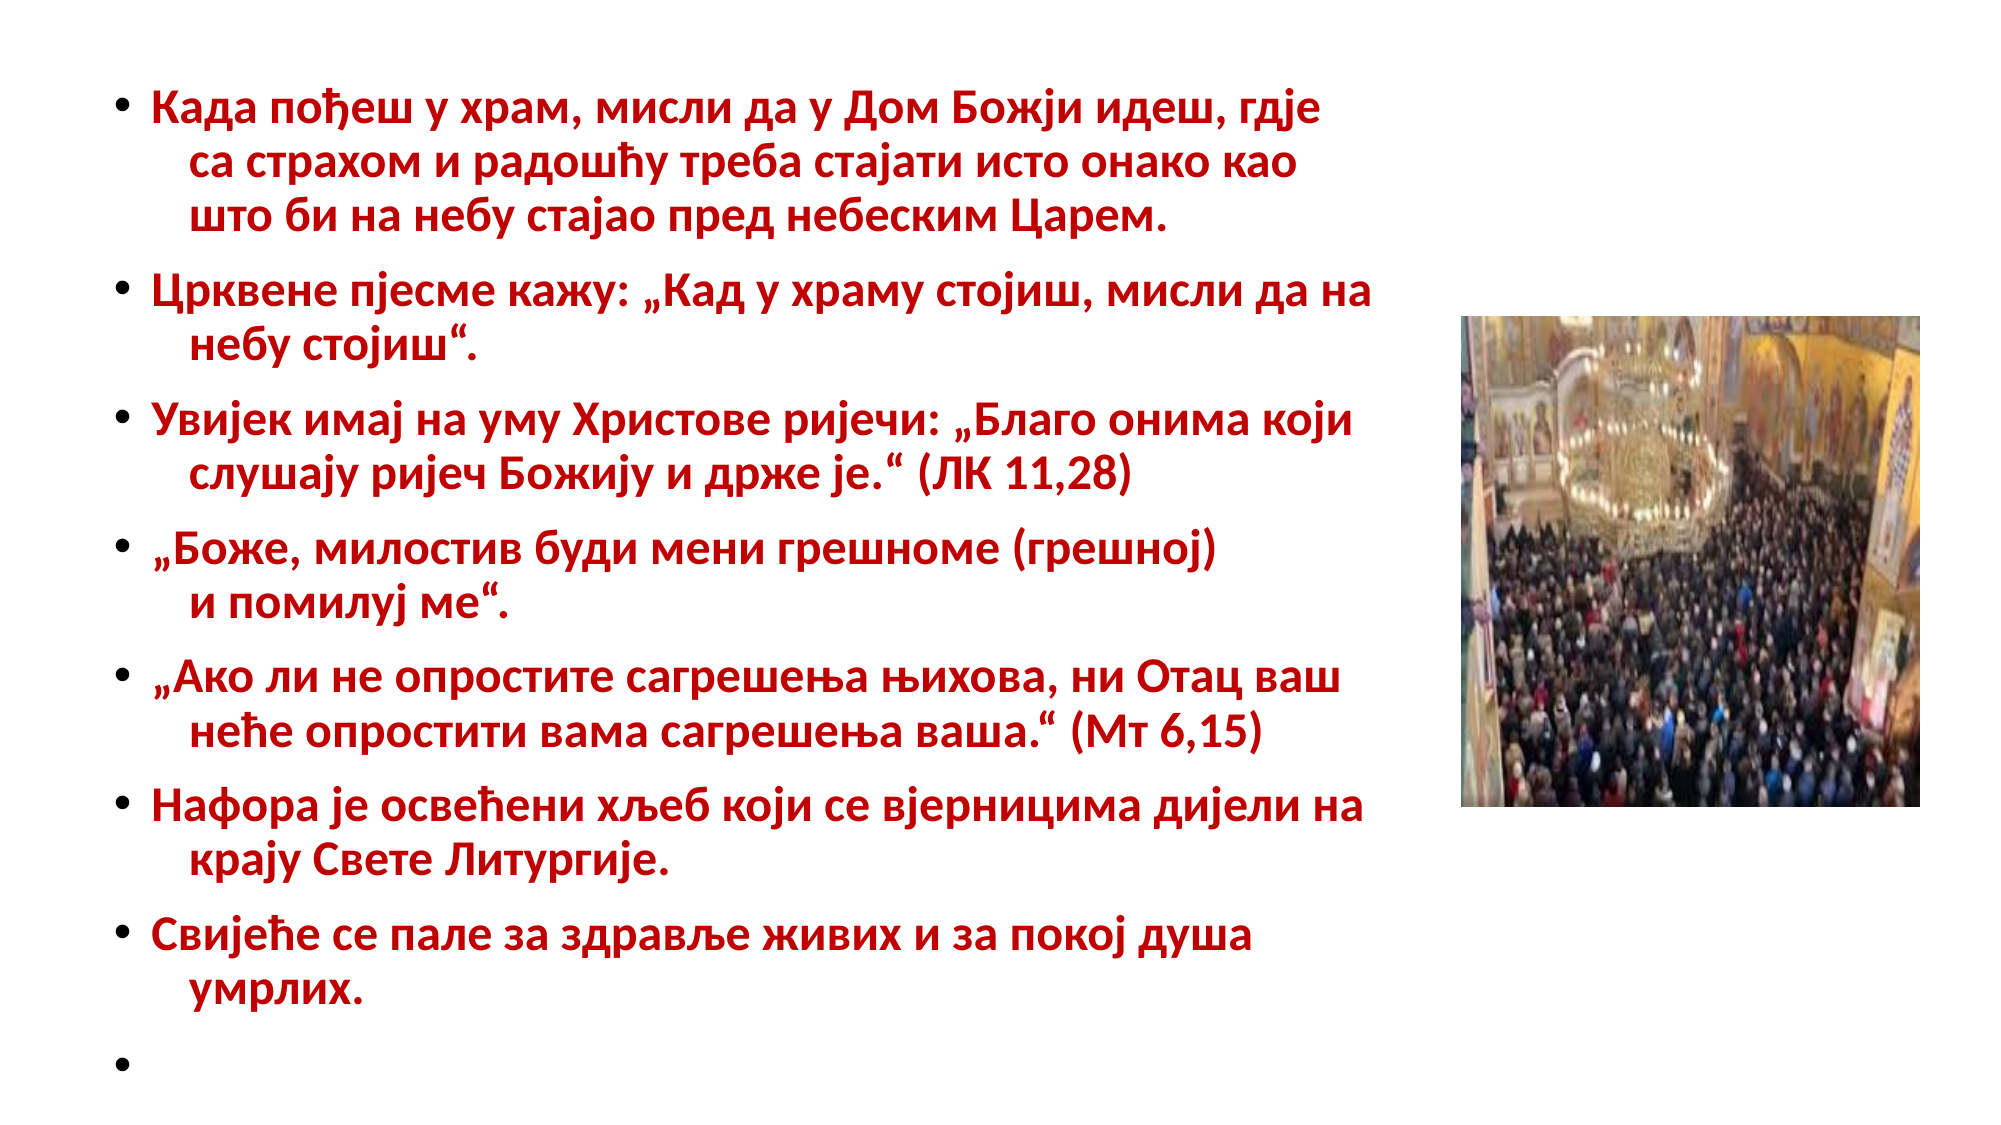

# Када пођеш у храм, мисли да у Дом Божји идеш, гдје са страхом и радошћу треба стајати исто онако као што би на небу стајао пред небеским Царем.
Црквене пјесме кажу: „Кад у храму стојиш, мисли да на небу стојиш“.
Увијек имај на уму Христове ријечи: „Благо онима који слушају ријеч Божију и држе је.“ (ЛК 11,28)
„Боже, милостив буди мени грешноме (грешној) и помилуј ме“.
„Ако ли не опростите сагрешења њихова, ни Отац ваш неће опростити вама сагрешења ваша.“ (Мт 6,15)
Нафора је освећени хљеб који се вјерницима дијели на крају Свете Литургије.
Свијеће се пале за здравље живих и за покој душа умрлих.